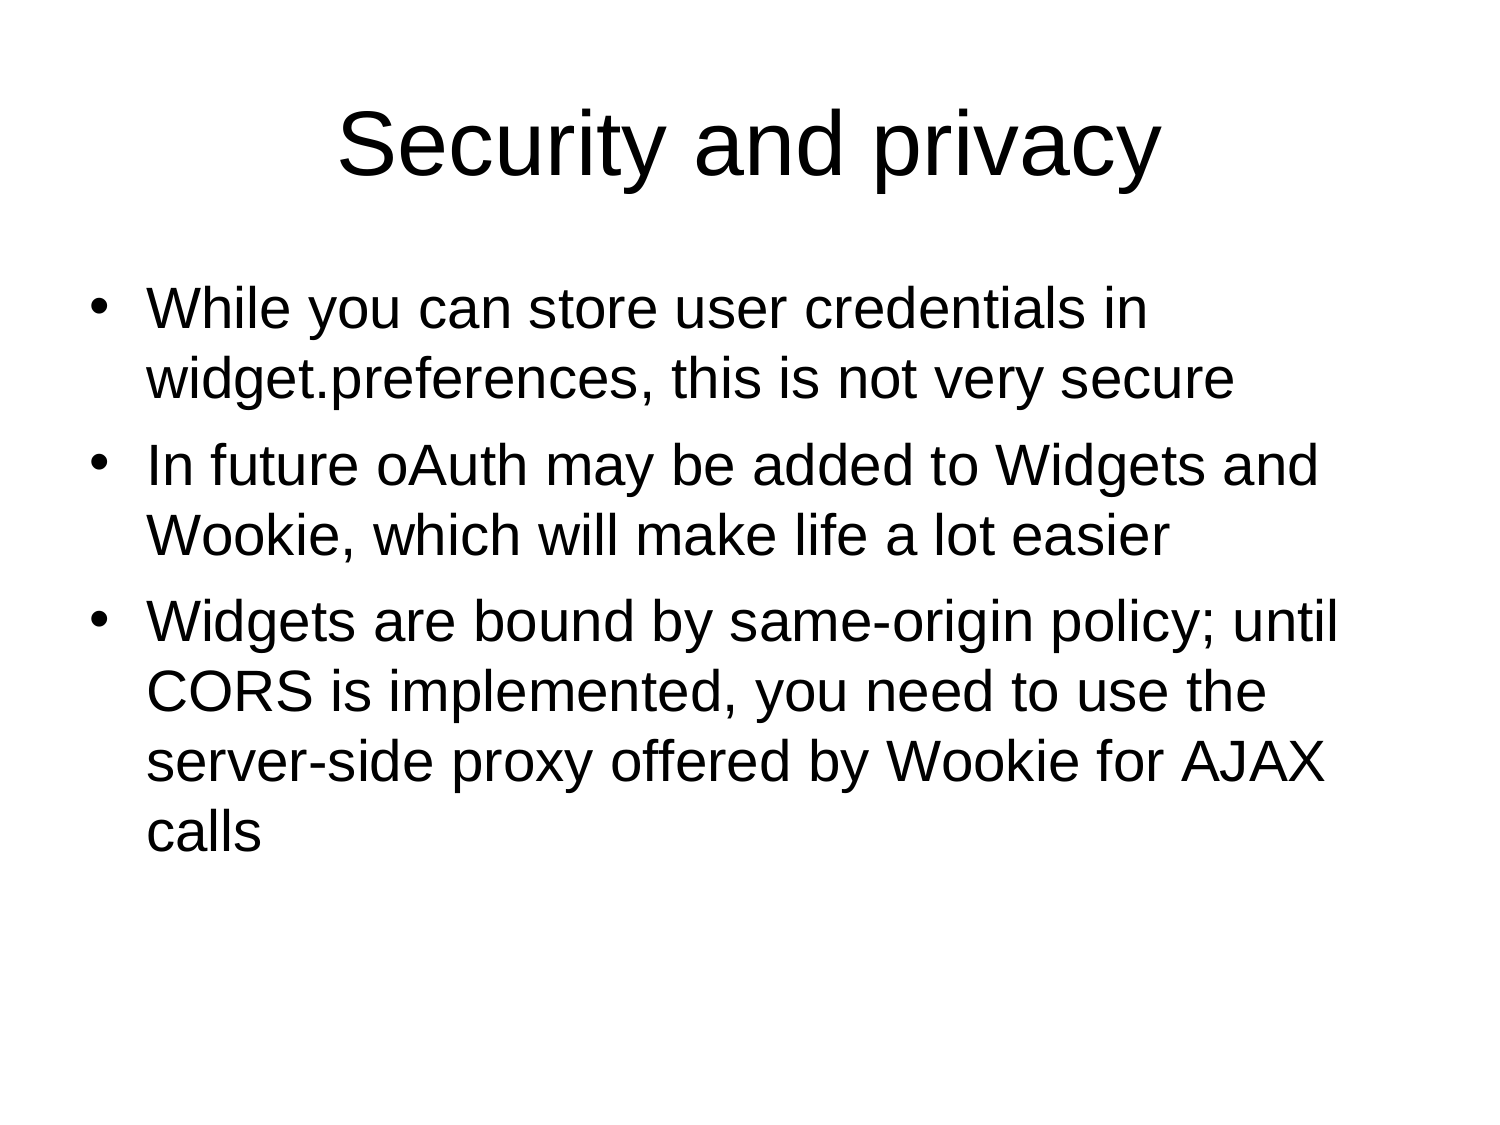

# Security and privacy
While you can store user credentials in widget.preferences, this is not very secure
In future oAuth may be added to Widgets and Wookie, which will make life a lot easier
Widgets are bound by same-origin policy; until CORS is implemented, you need to use the server-side proxy offered by Wookie for AJAX calls